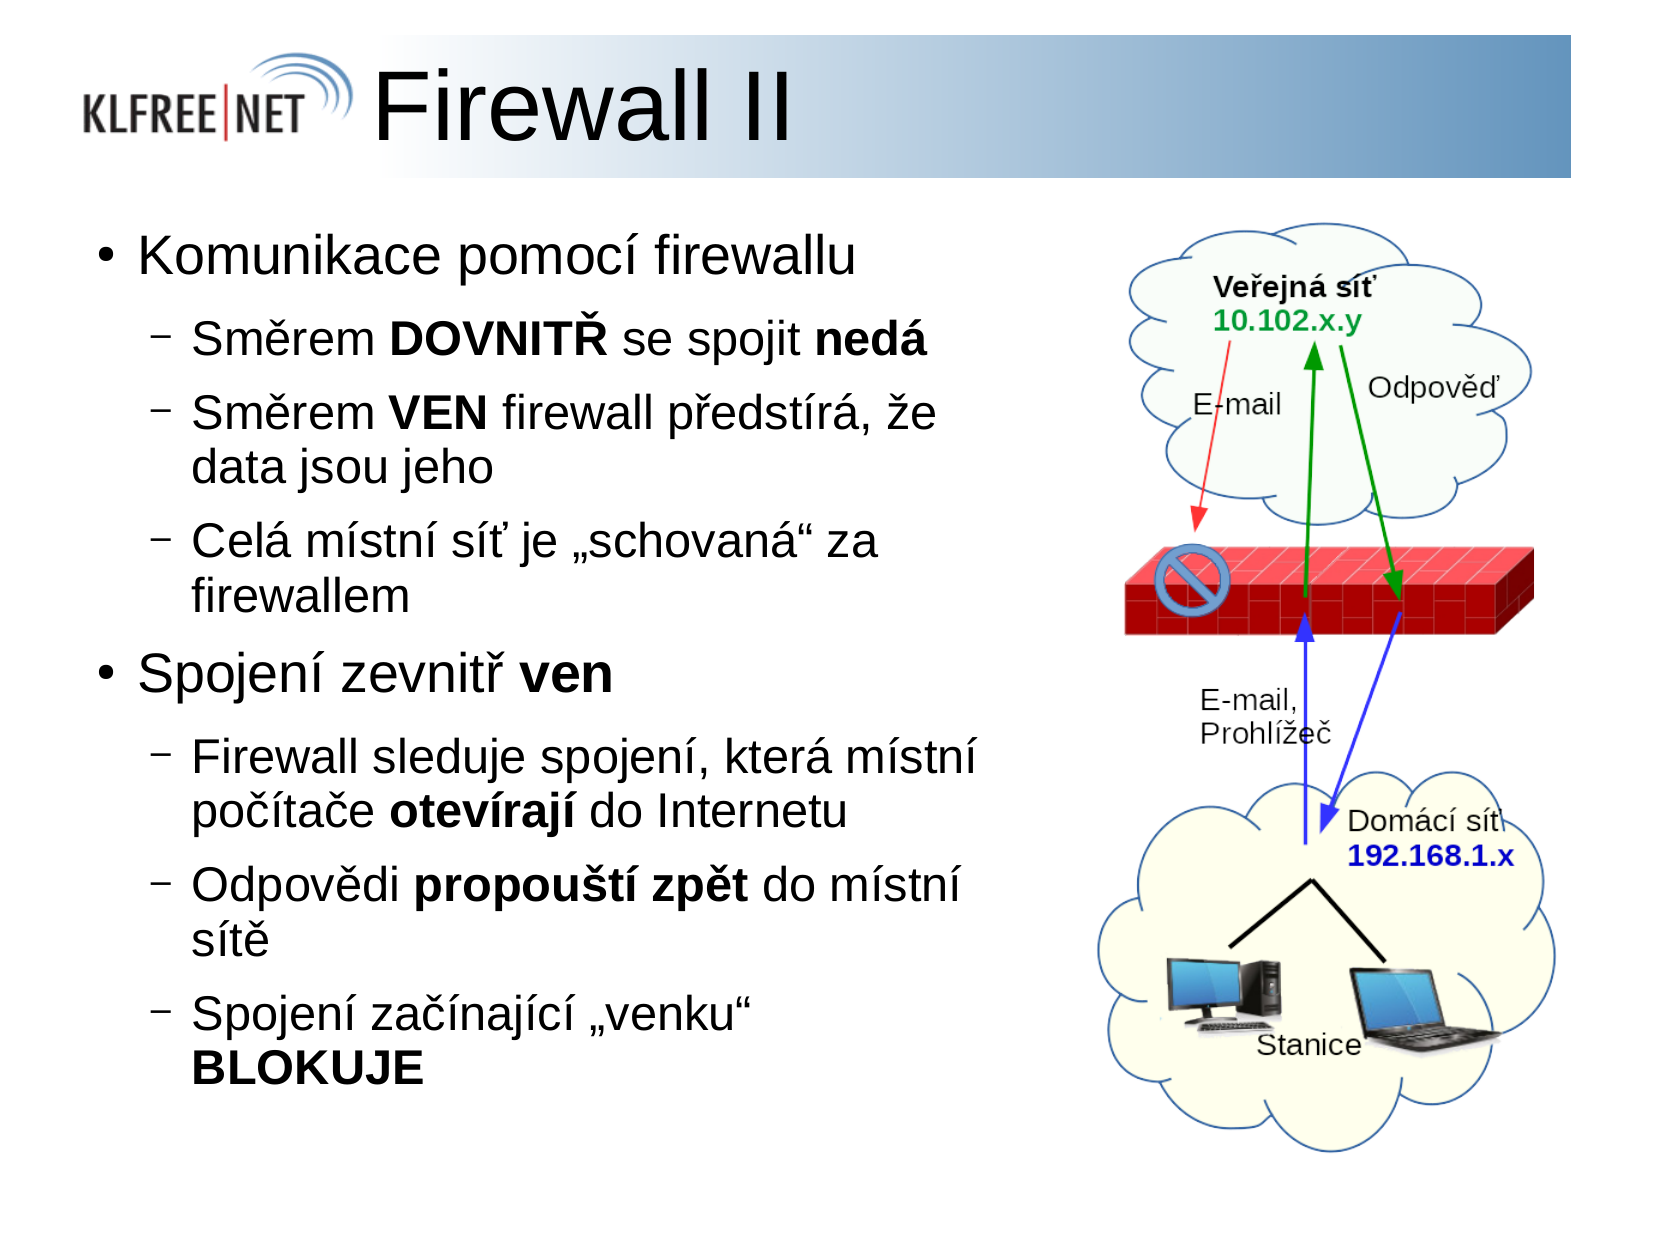

# Firewall II
Komunikace pomocí firewallu
Směrem DOVNITŘ se spojit nedá
Směrem VEN firewall předstírá, že data jsou jeho
Celá místní síť je „schovaná“ za firewallem
Spojení zevnitř ven
Firewall sleduje spojení, která místní počítače otevírají do Internetu
Odpovědi propouští zpět do místní sítě
Spojení začínající „venku“ BLOKUJE